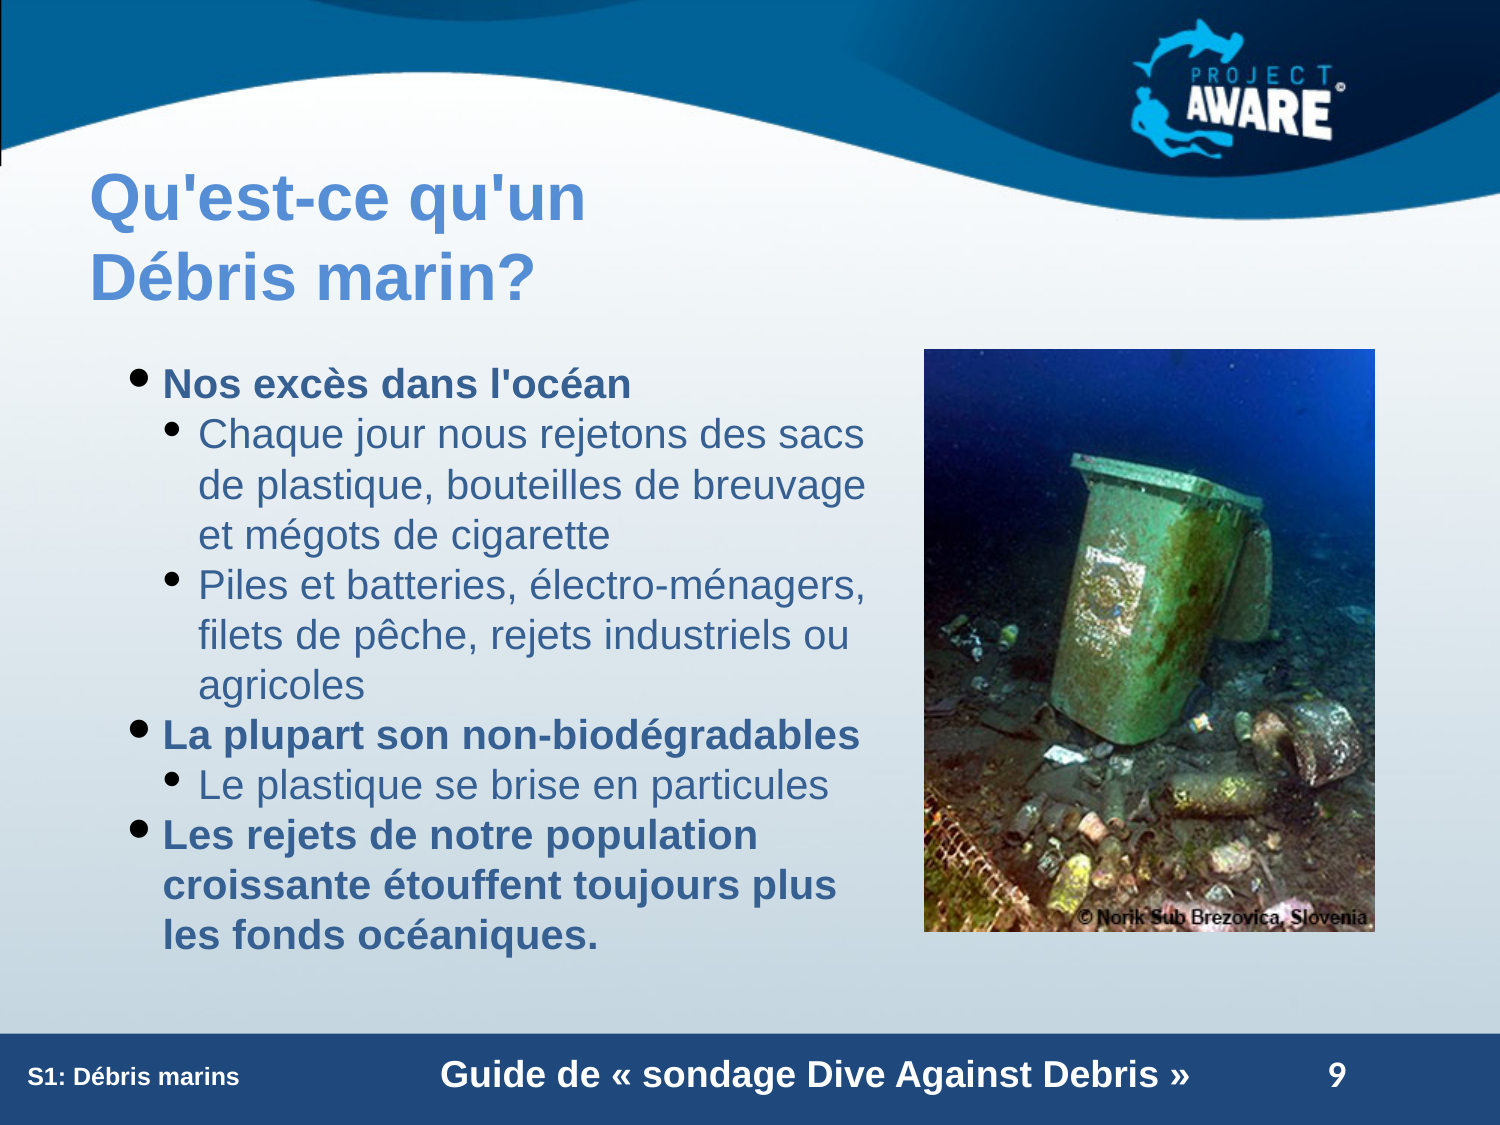

Qu'est-ce qu'un
Débris marin?
Nos excès dans l'océan
Chaque jour nous rejetons des sacs de plastique, bouteilles de breuvage et mégots de cigarette
Piles et batteries, électro-ménagers, filets de pêche, rejets industriels ou agricoles
La plupart son non-biodégradables
Le plastique se brise en particules
Les rejets de notre population croissante étouffent toujours plus les fonds océaniques.
Guide de « sondage Dive Against Debris »
S1: Débris marins